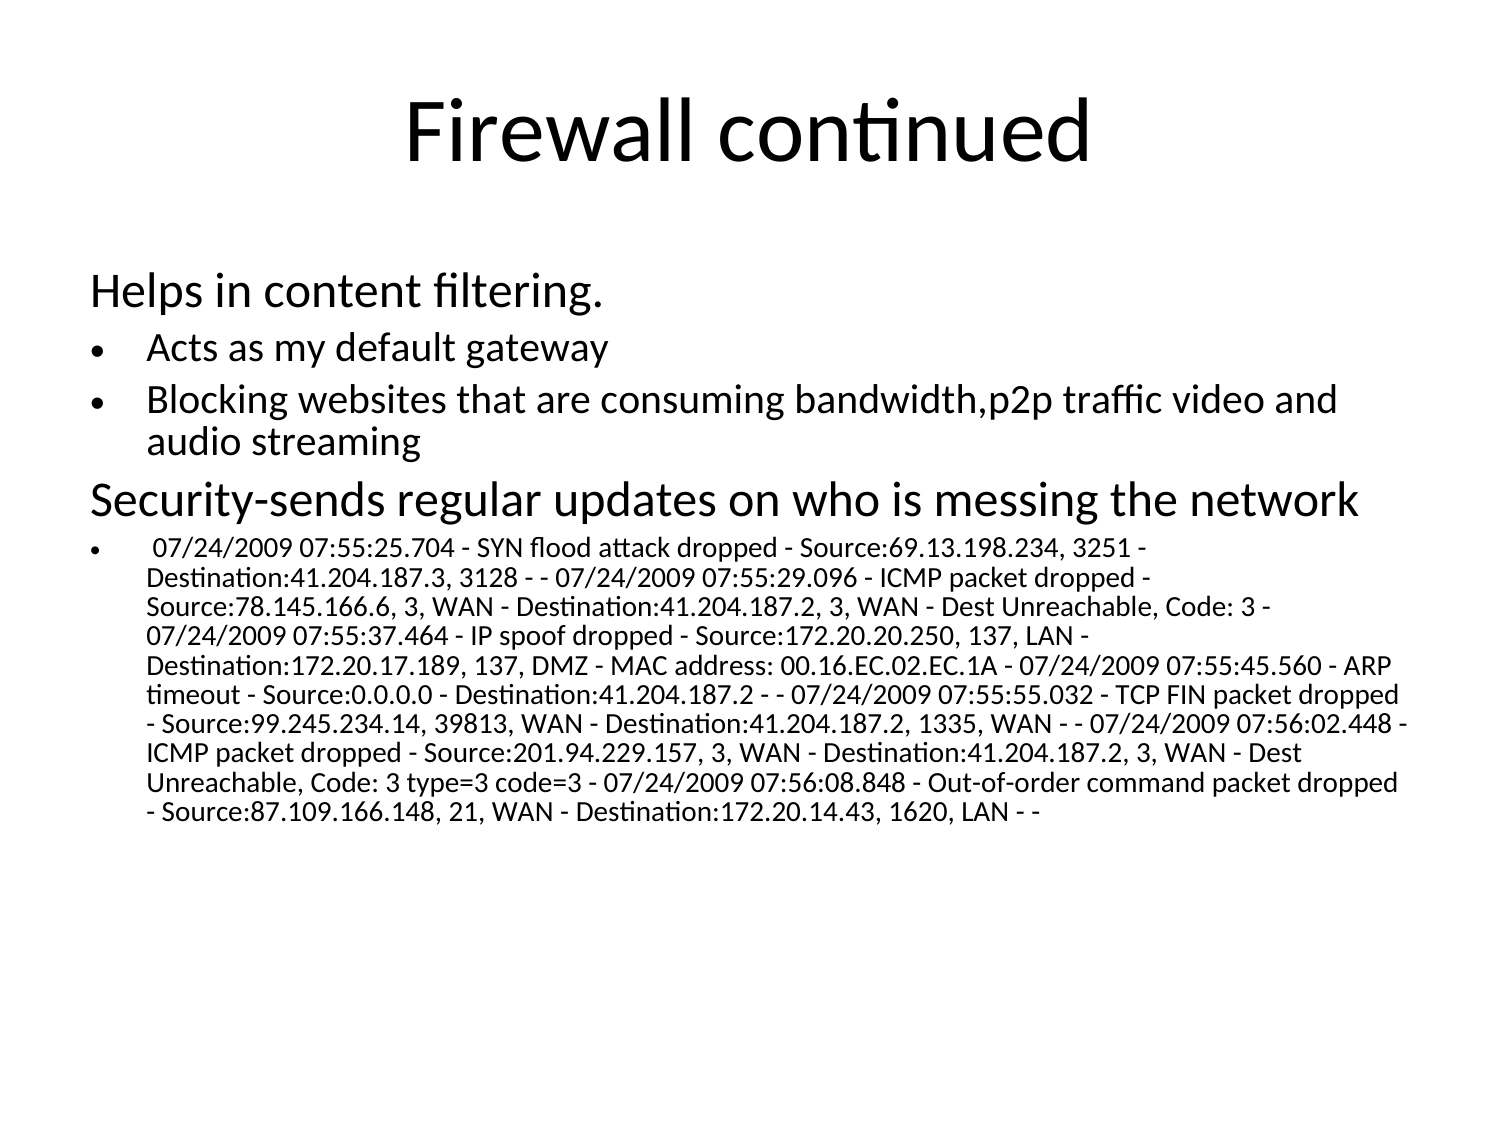

# Firewall continued
Helps in content filtering.
Acts as my default gateway
Blocking websites that are consuming bandwidth,p2p traffic video and audio streaming
Security-sends regular updates on who is messing the network
 07/24/2009 07:55:25.704 - SYN flood attack dropped - Source:69.13.198.234, 3251 - Destination:41.204.187.3, 3128 - - 07/24/2009 07:55:29.096 - ICMP packet dropped - Source:78.145.166.6, 3, WAN - Destination:41.204.187.2, 3, WAN - Dest Unreachable, Code: 3 - 07/24/2009 07:55:37.464 - IP spoof dropped - Source:172.20.20.250, 137, LAN - Destination:172.20.17.189, 137, DMZ - MAC address: 00.16.EC.02.EC.1A - 07/24/2009 07:55:45.560 - ARP timeout - Source:0.0.0.0 - Destination:41.204.187.2 - - 07/24/2009 07:55:55.032 - TCP FIN packet dropped - Source:99.245.234.14, 39813, WAN - Destination:41.204.187.2, 1335, WAN - - 07/24/2009 07:56:02.448 - ICMP packet dropped - Source:201.94.229.157, 3, WAN - Destination:41.204.187.2, 3, WAN - Dest Unreachable, Code: 3 type=3 code=3 - 07/24/2009 07:56:08.848 - Out-of-order command packet dropped - Source:87.109.166.148, 21, WAN - Destination:172.20.14.43, 1620, LAN - -